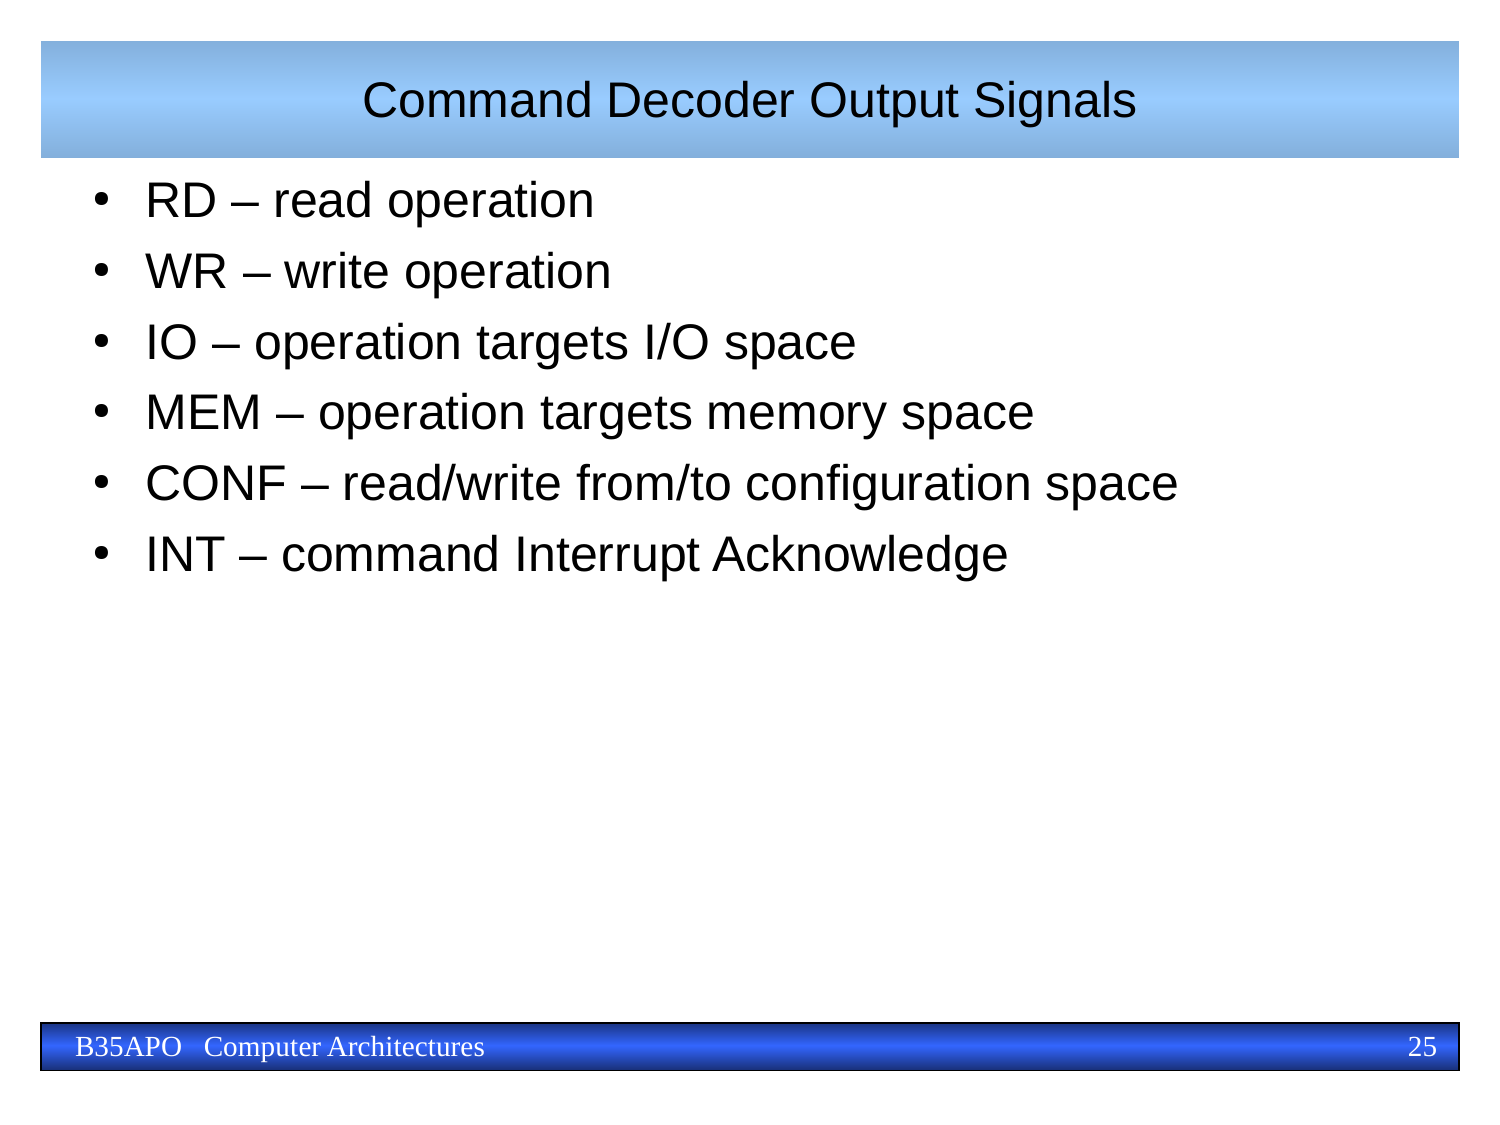

# Command Decoder Output Signals
RD – read operation
WR – write operation
IO – operation targets I/O space
MEM – operation targets memory space
CONF – read/write from/to configuration space
INT – command Interrupt Acknowledge
B35APO Computer Architectures
25